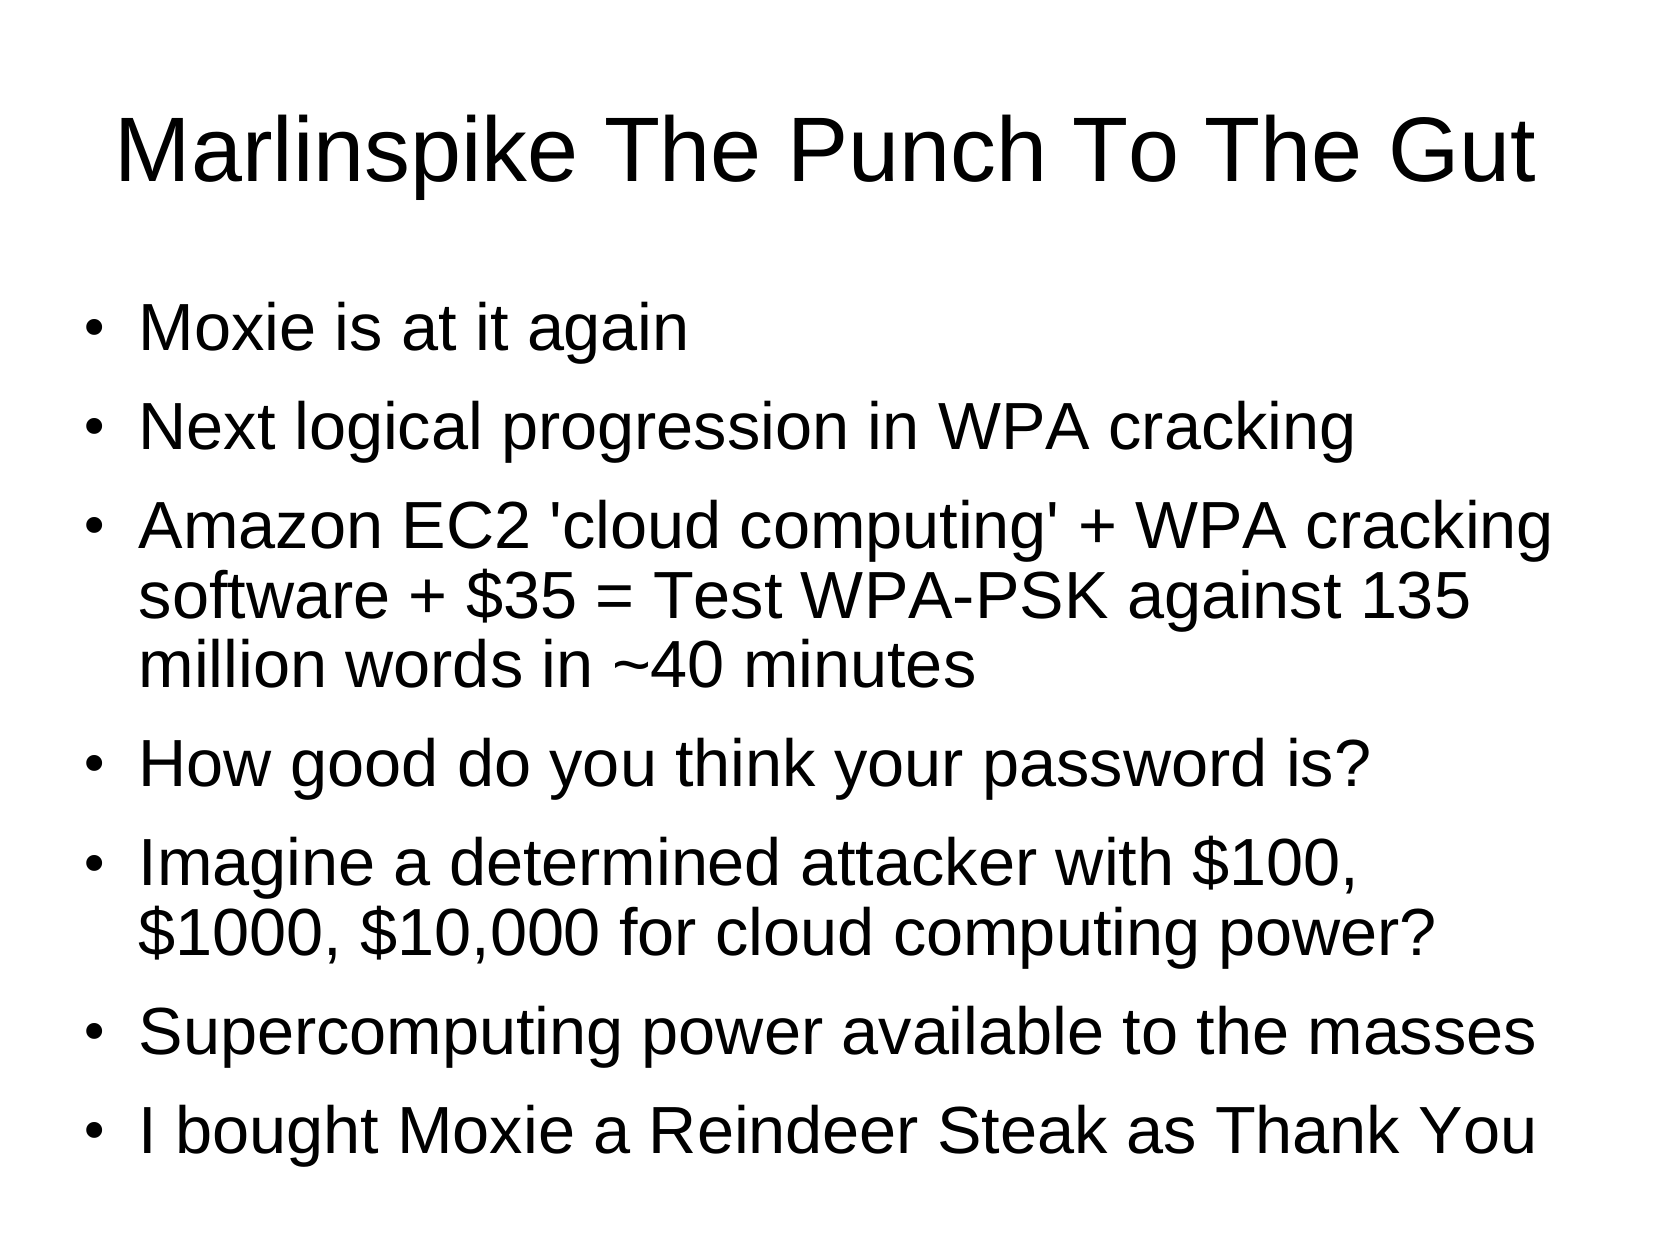

# Marlinspike The Punch To The Gut
Moxie is at it again
Next logical progression in WPA cracking
Amazon EC2 'cloud computing' + WPA cracking software + $35 = Test WPA-PSK against 135 million words in ~40 minutes
How good do you think your password is?
Imagine a determined attacker with $100, $1000, $10,000 for cloud computing power?
Supercomputing power available to the masses
I bought Moxie a Reindeer Steak as Thank You